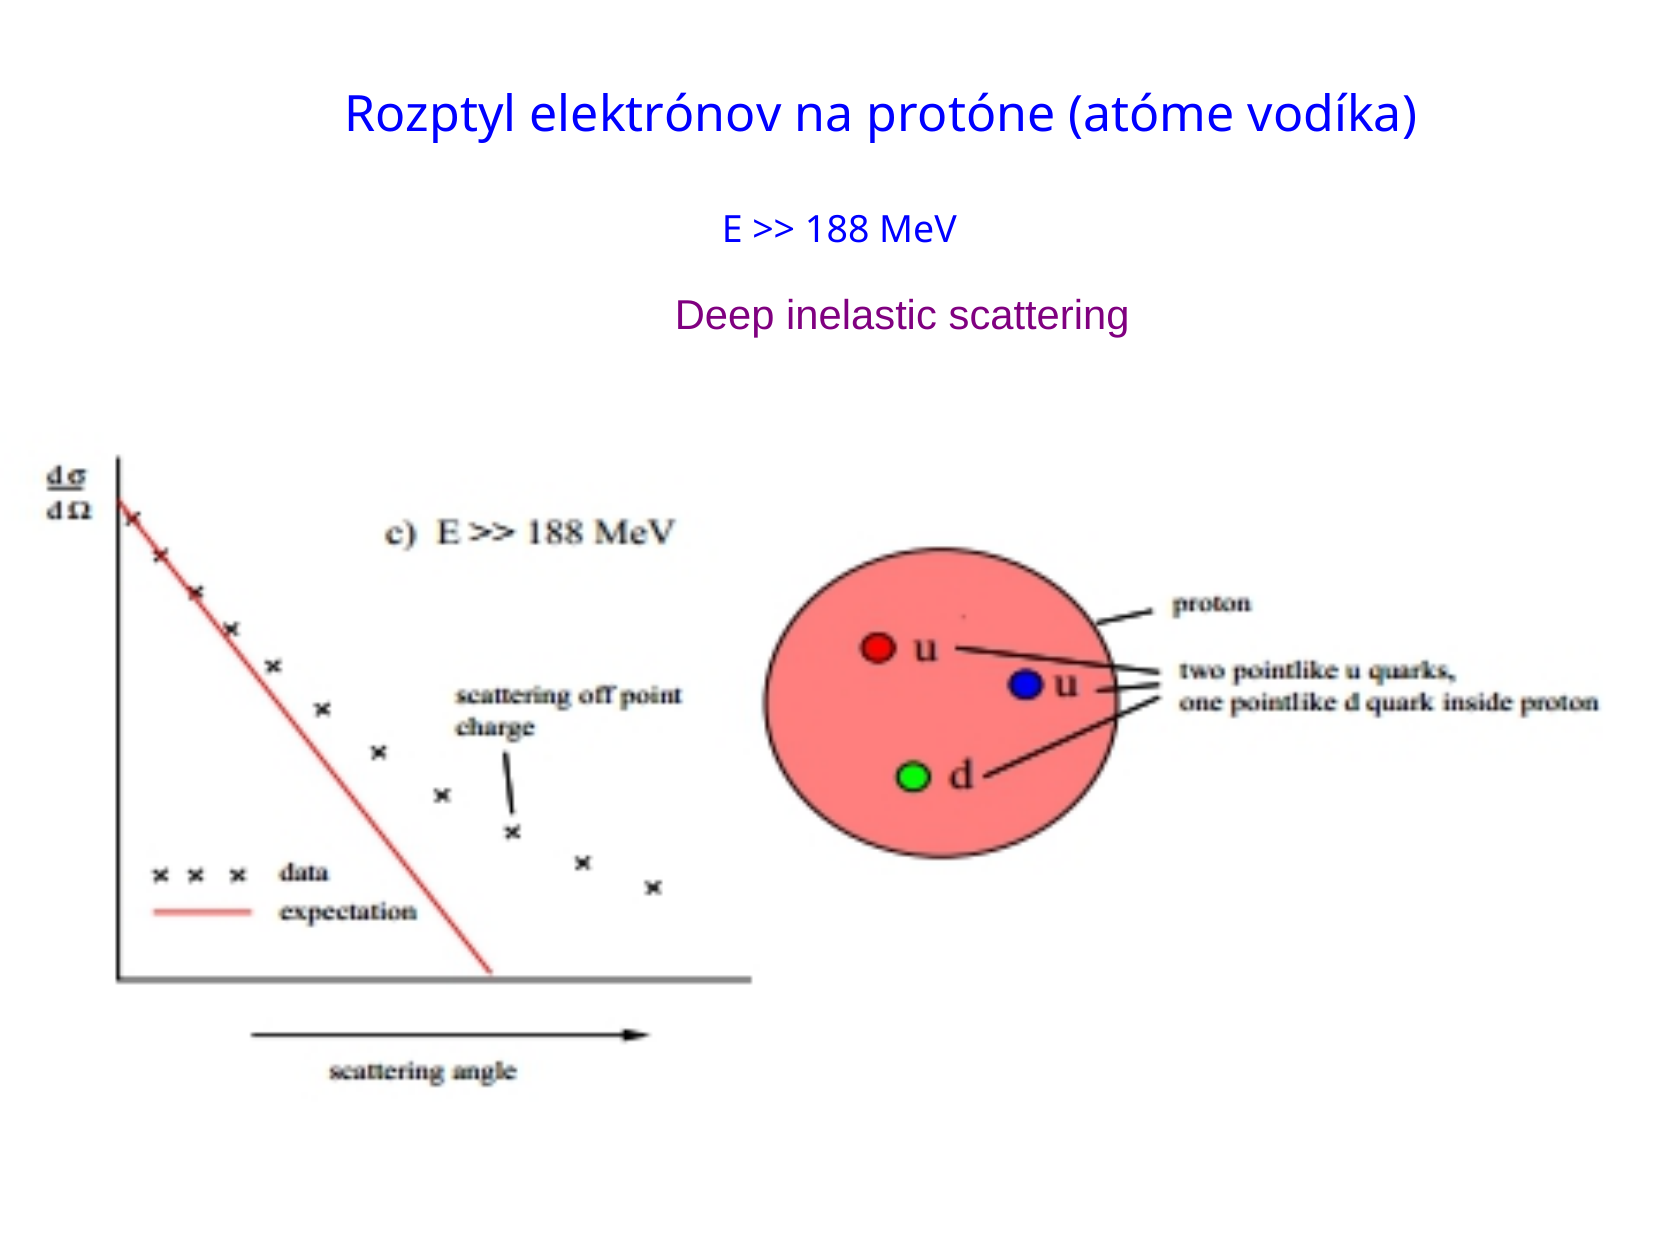

Rozptyl elektrónov na protóne (atóme vodíka)
 E >> 188 MeV
Deep inelastic scattering